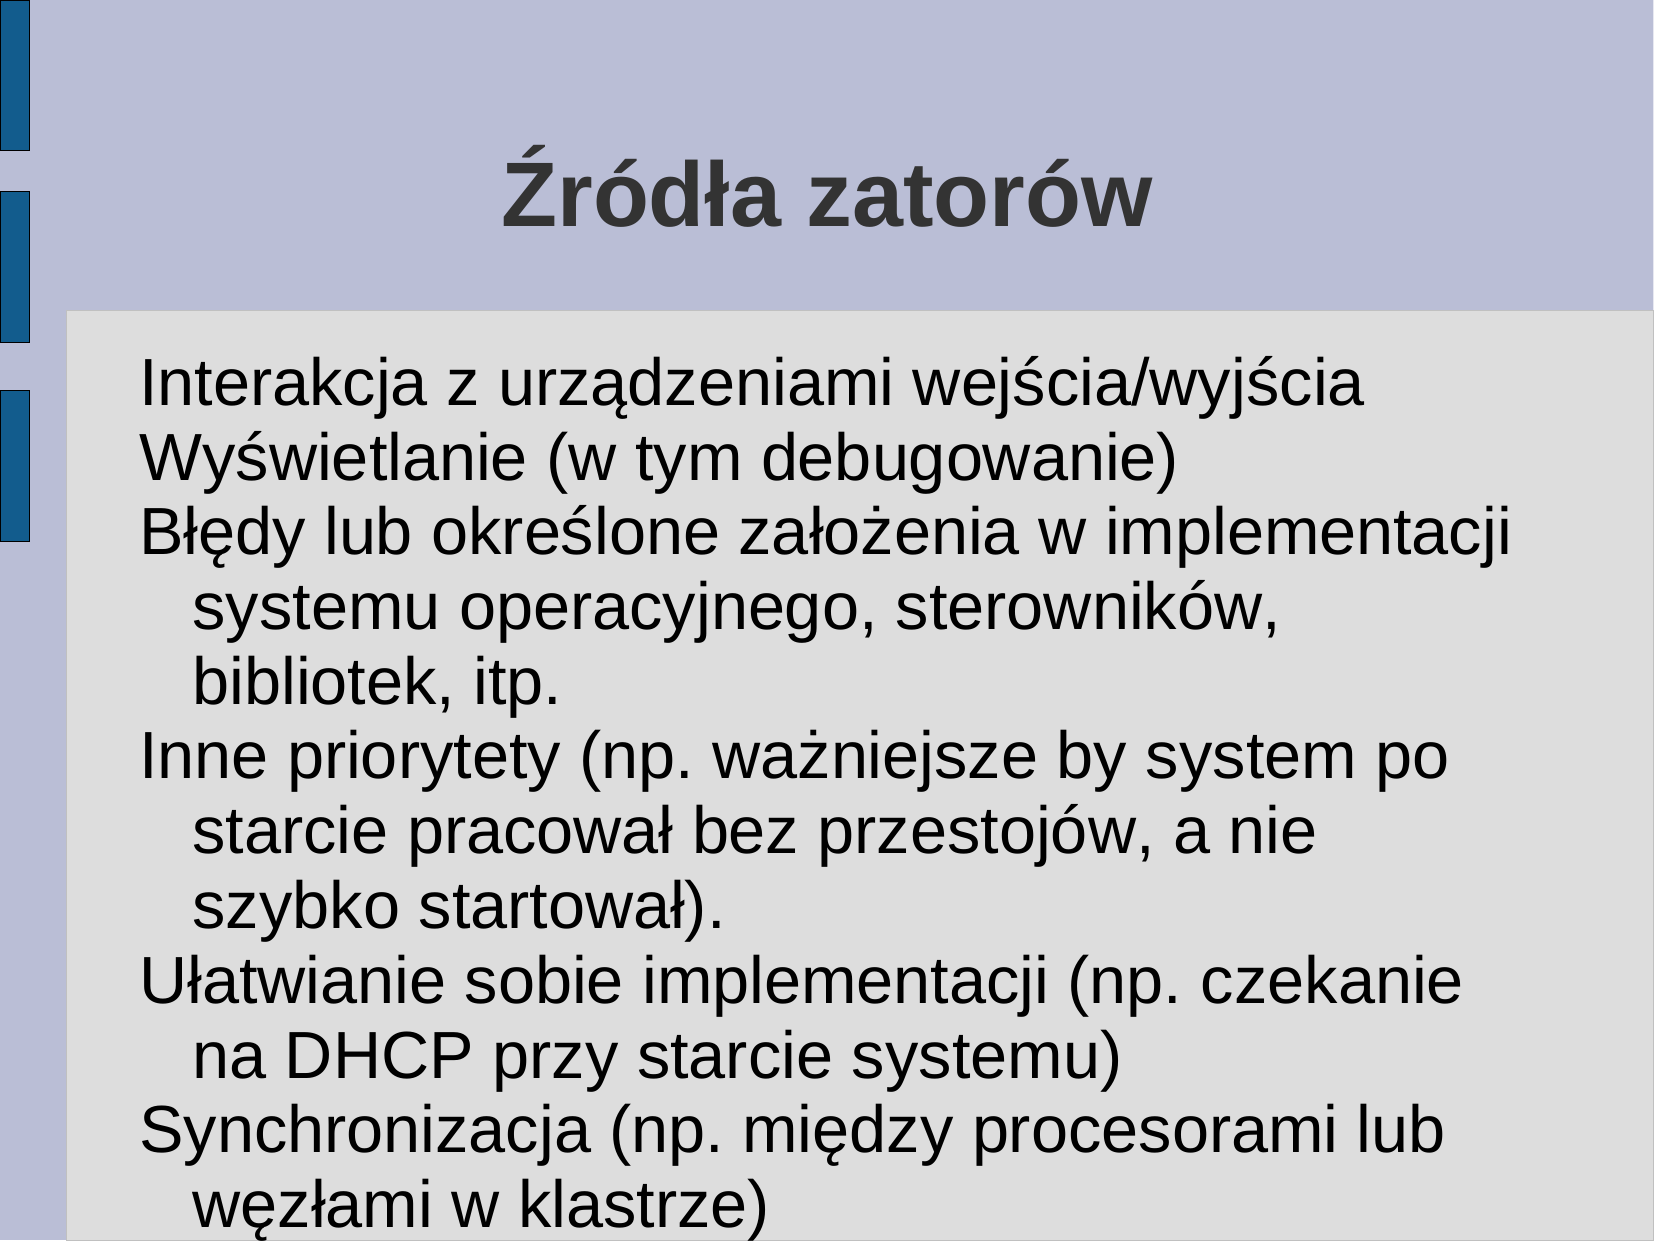

# Źródła zatorów
Interakcja z urządzeniami wejścia/wyjścia
Wyświetlanie (w tym debugowanie)
Błędy lub określone założenia w implementacji systemu operacyjnego, sterowników, bibliotek, itp.
Inne priorytety (np. ważniejsze by system po starcie pracował bez przestojów, a nie szybko startował).
Ułatwianie sobie implementacji (np. czekanie na DHCP przy starcie systemu)
Synchronizacja (np. między procesorami lub węzłami w klastrze)